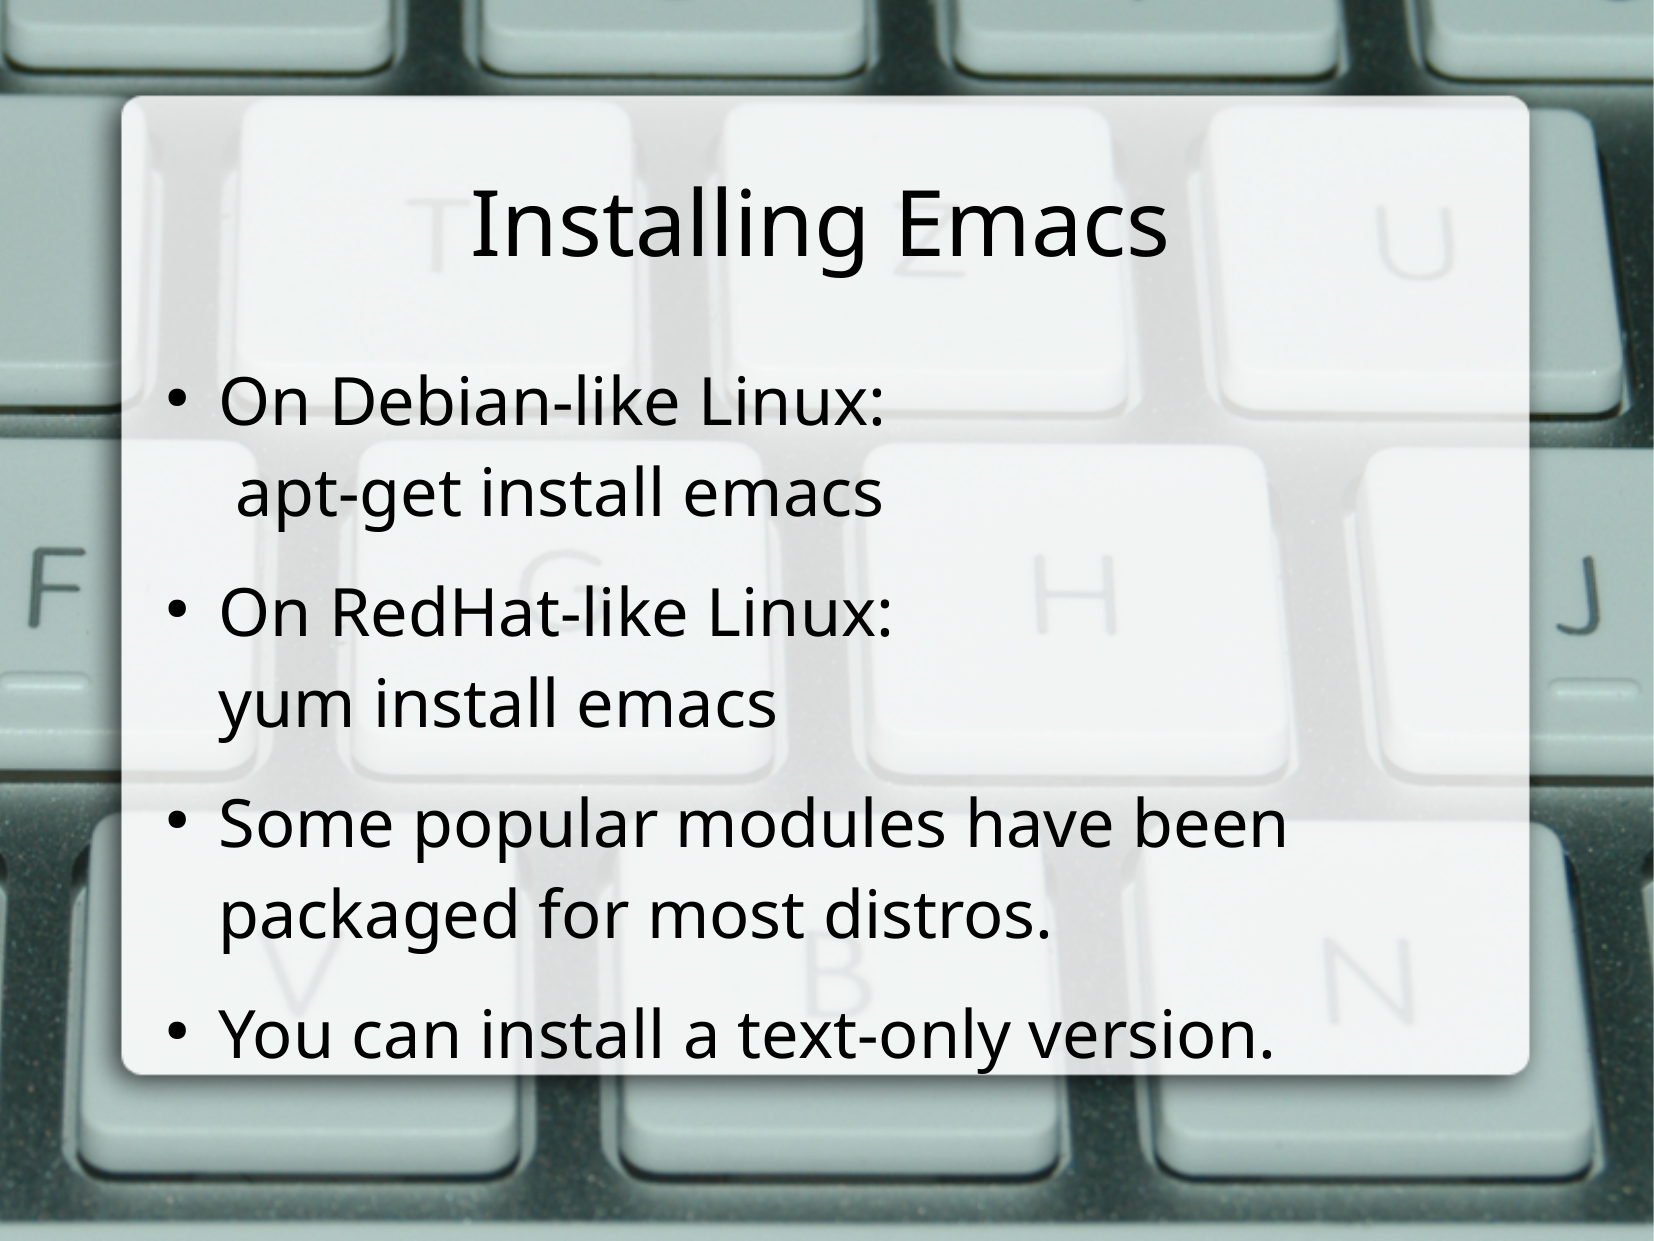

# Installing Emacs
On Debian-like Linux:
 apt-get install emacs
On RedHat-like Linux:
yum install emacs
Some popular modules have been packaged for most distros.
You can install a text-only version.